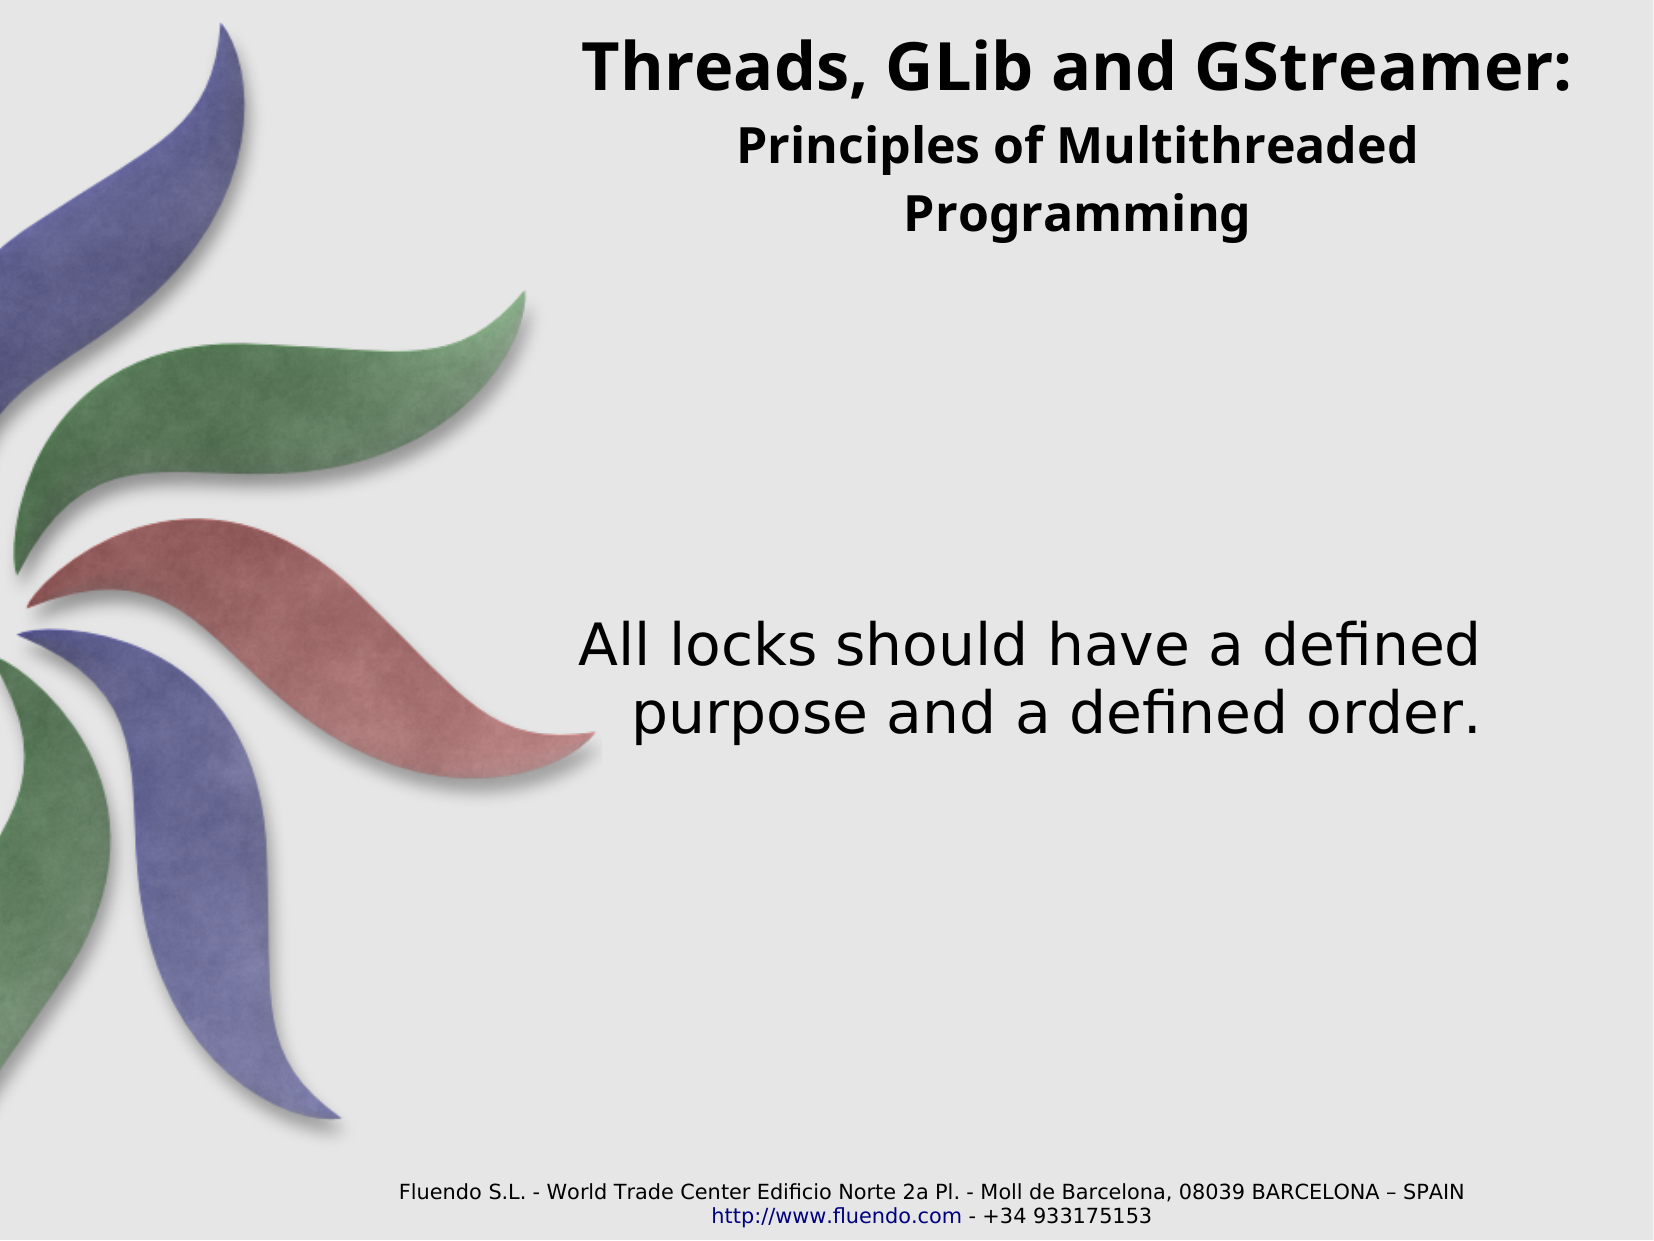

# Threads, GLib and GStreamer: Principles of Multithreaded Programming
All locks should have a defined purpose and a defined order.